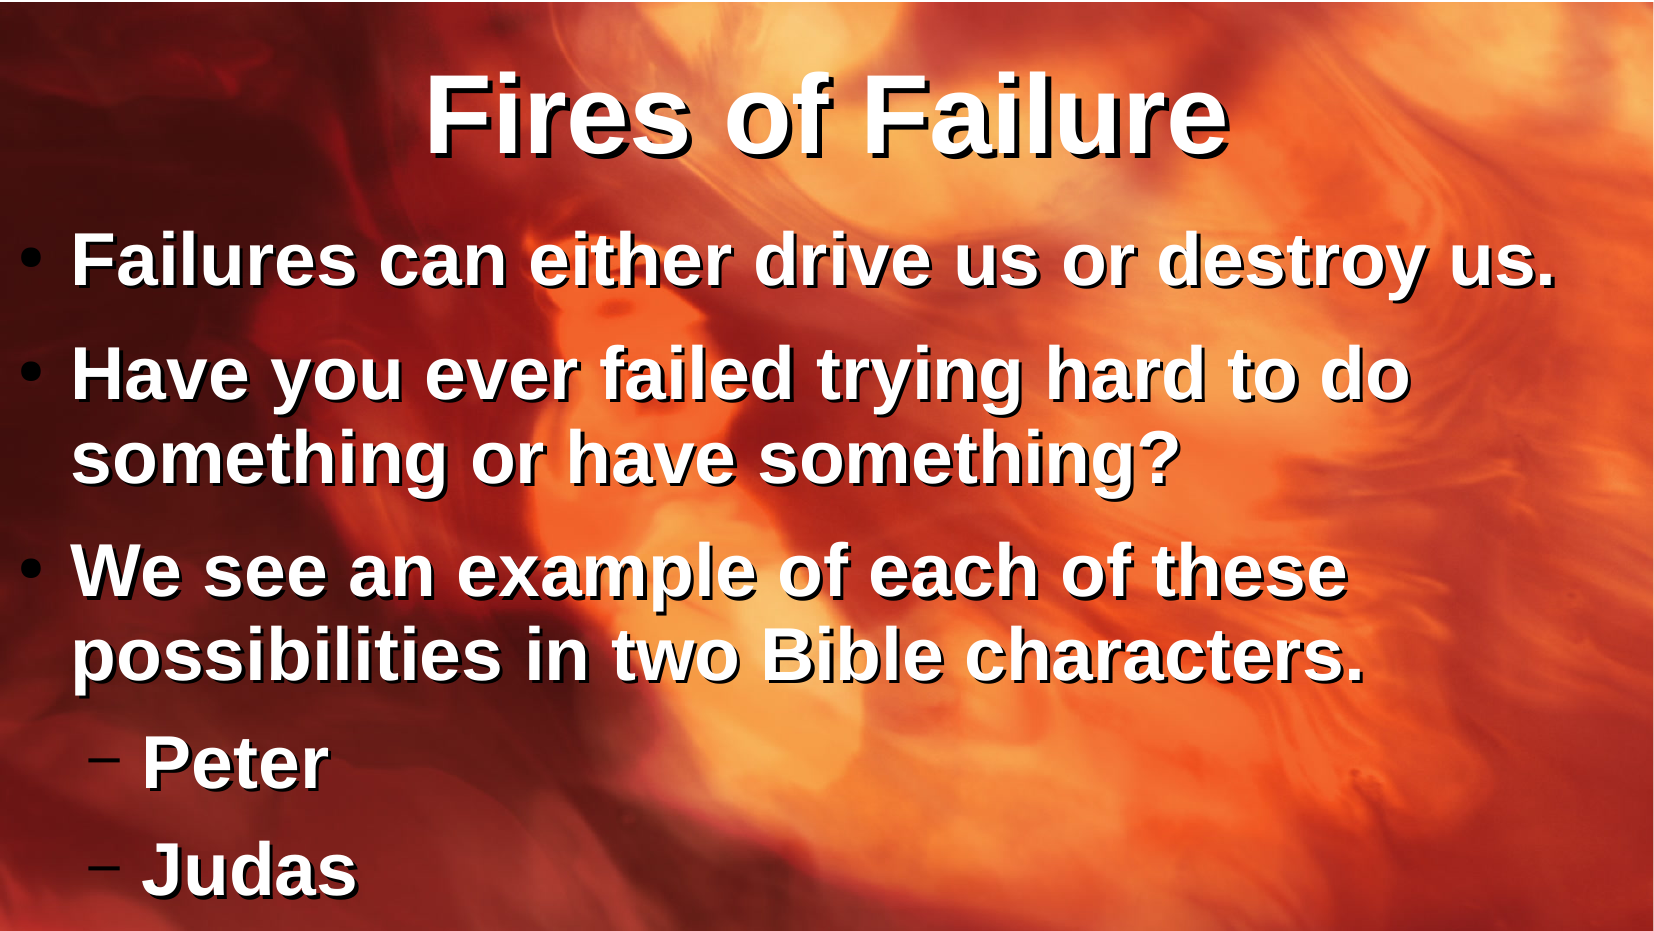

# Fires of Failure
Failures can either drive us or destroy us.
Have you ever failed trying hard to do something or have something?
We see an example of each of these possibilities in two Bible characters.
Peter
Judas